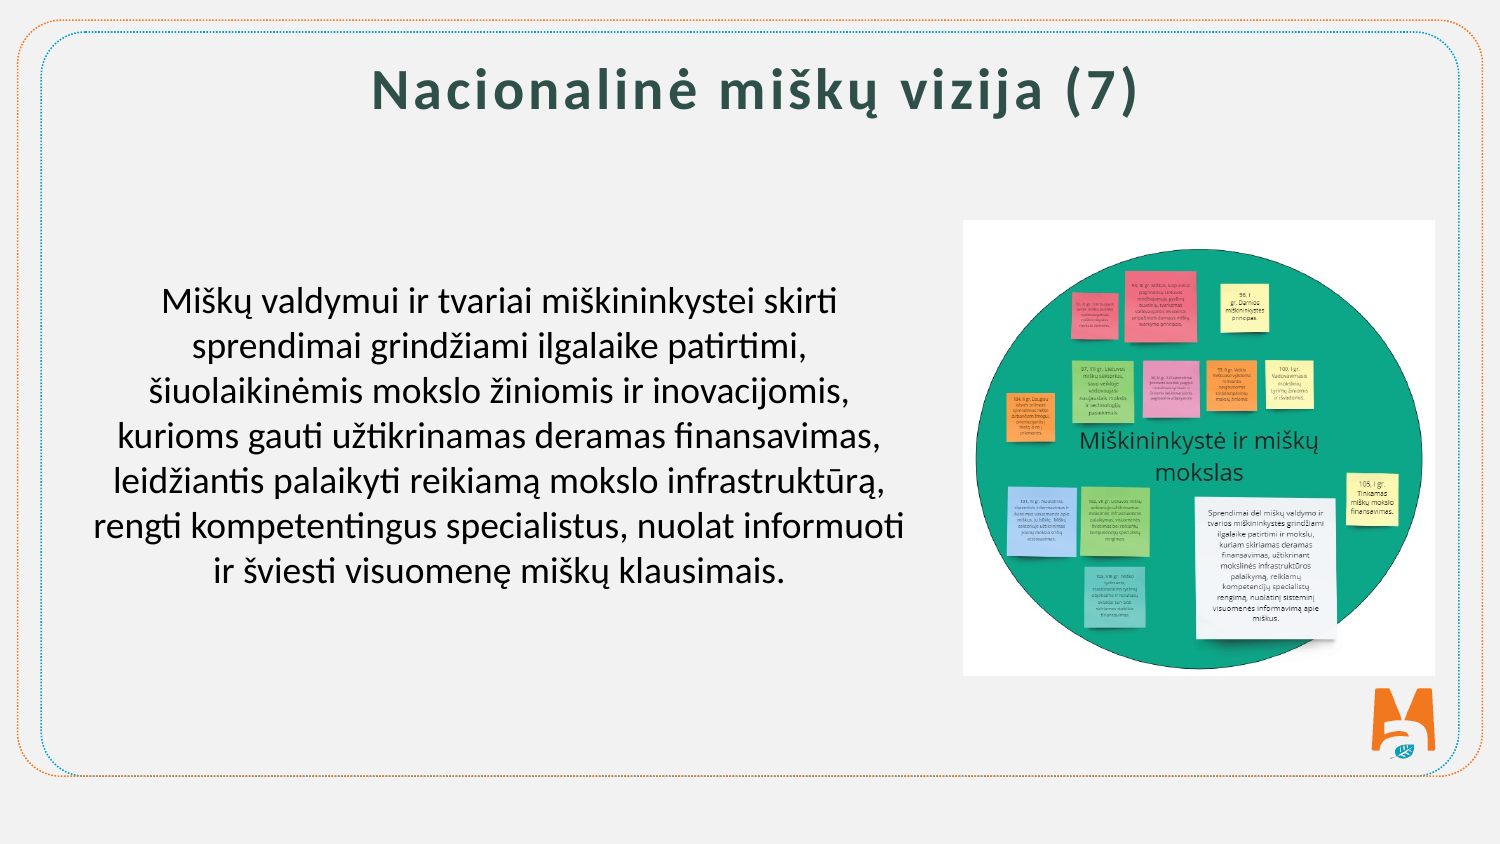

Nacionalinė miškų vizija (7)
Miškų valdymui ir tvariai miškininkystei skirti sprendimai grindžiami ilgalaike patirtimi, šiuolaikinėmis mokslo žiniomis ir inovacijomis, kurioms gauti užtikrinamas deramas finansavimas, leidžiantis palaikyti reikiamą mokslo infrastruktūrą, rengti kompetentingus specialistus, nuolat informuoti ir šviesti visuomenę miškų klausimais.